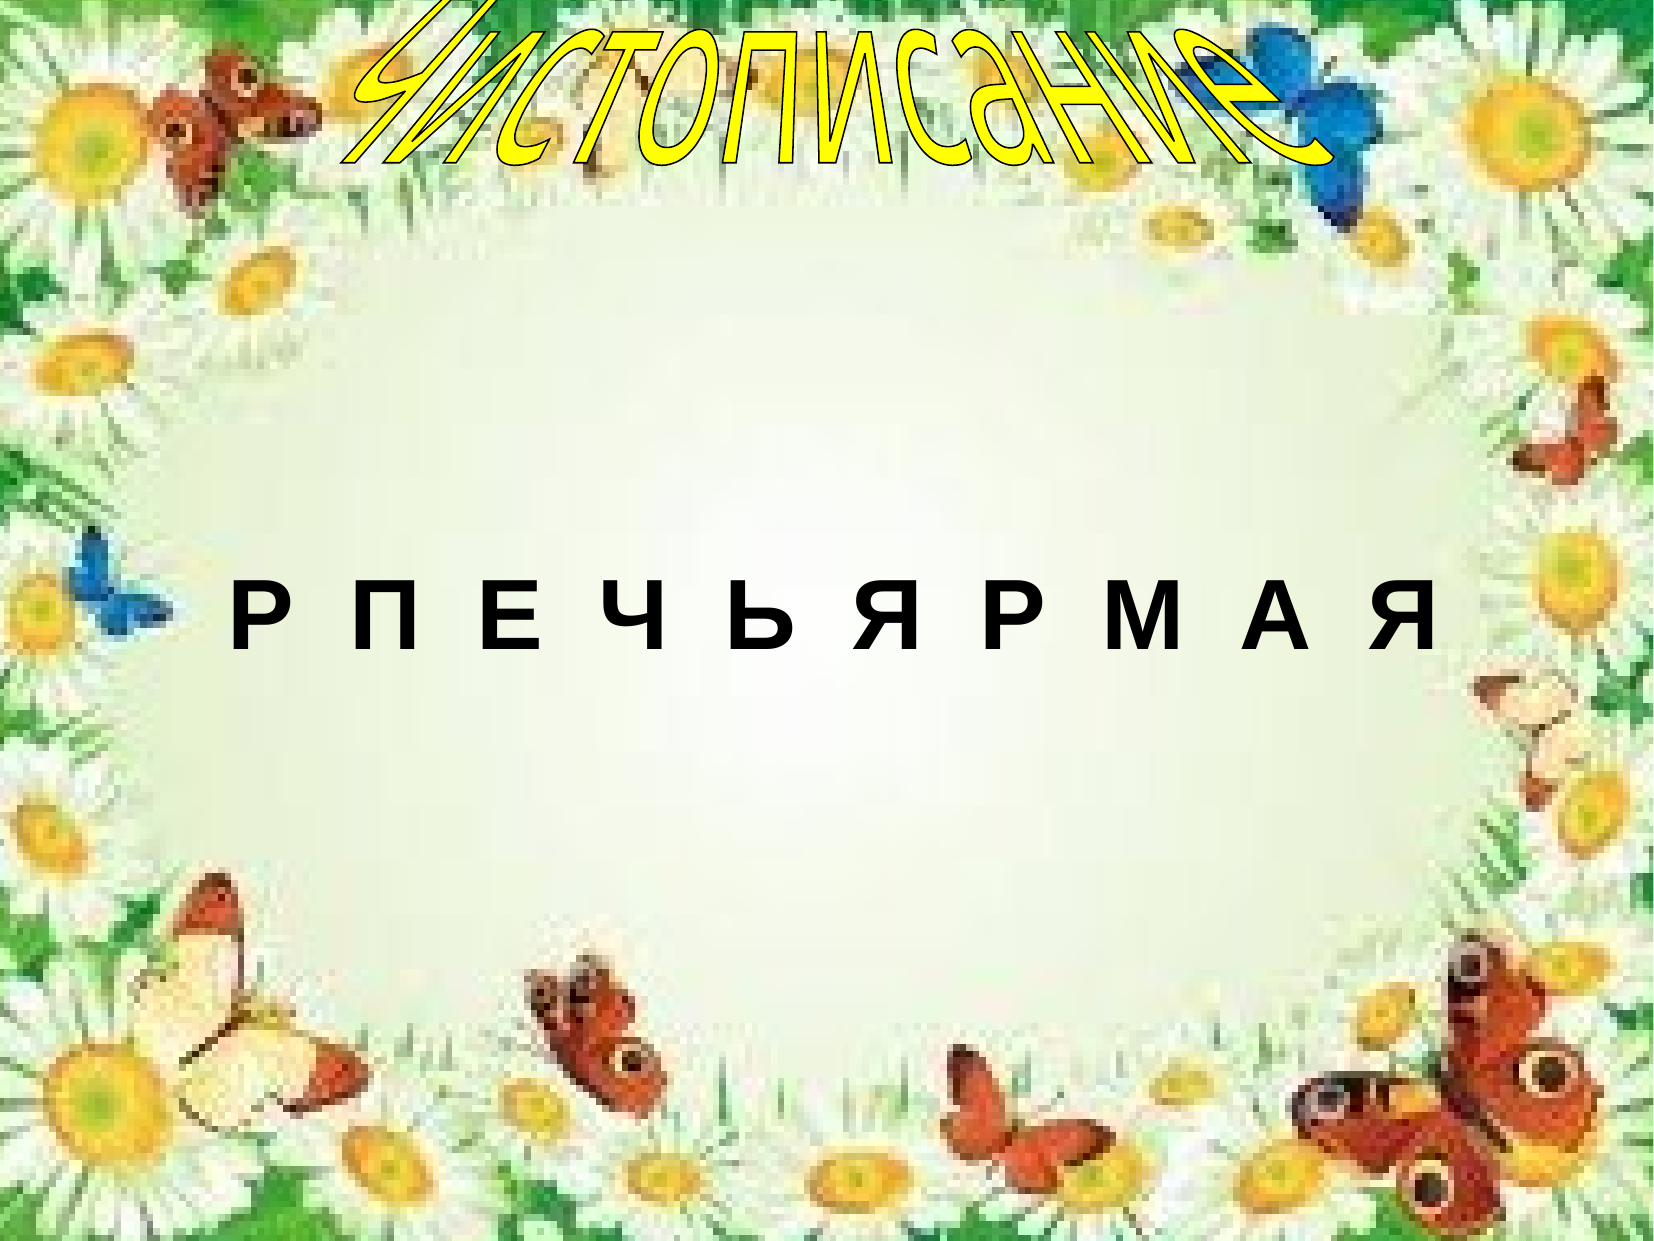

Чистописание
#
 Р П Е Ч Ь Я Р М А Я